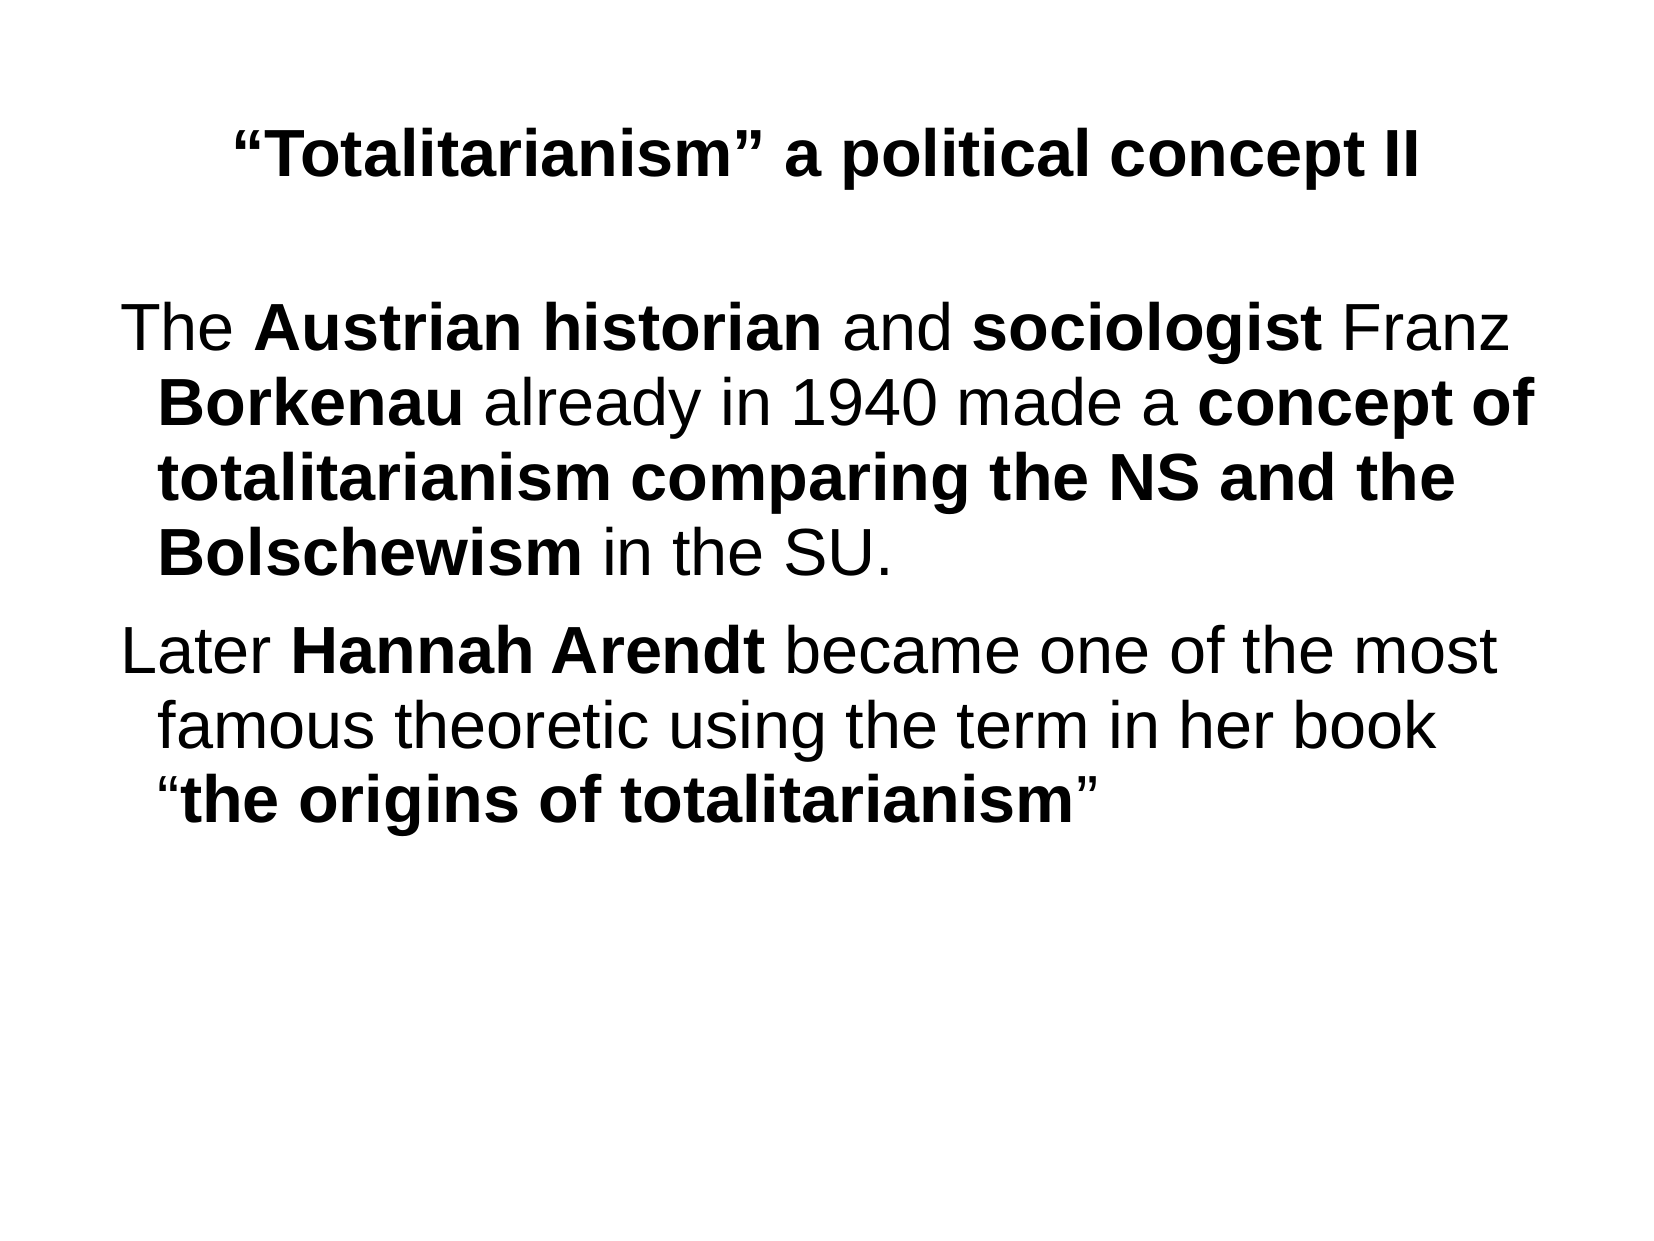

# “Totalitarianism” a political concept II
The Austrian historian and sociologist Franz Borkenau already in 1940 made a concept of totalitarianism comparing the NS and the Bolschewism in the SU.
Later Hannah Arendt became one of the most famous theoretic using the term in her book “the origins of totalitarianism”